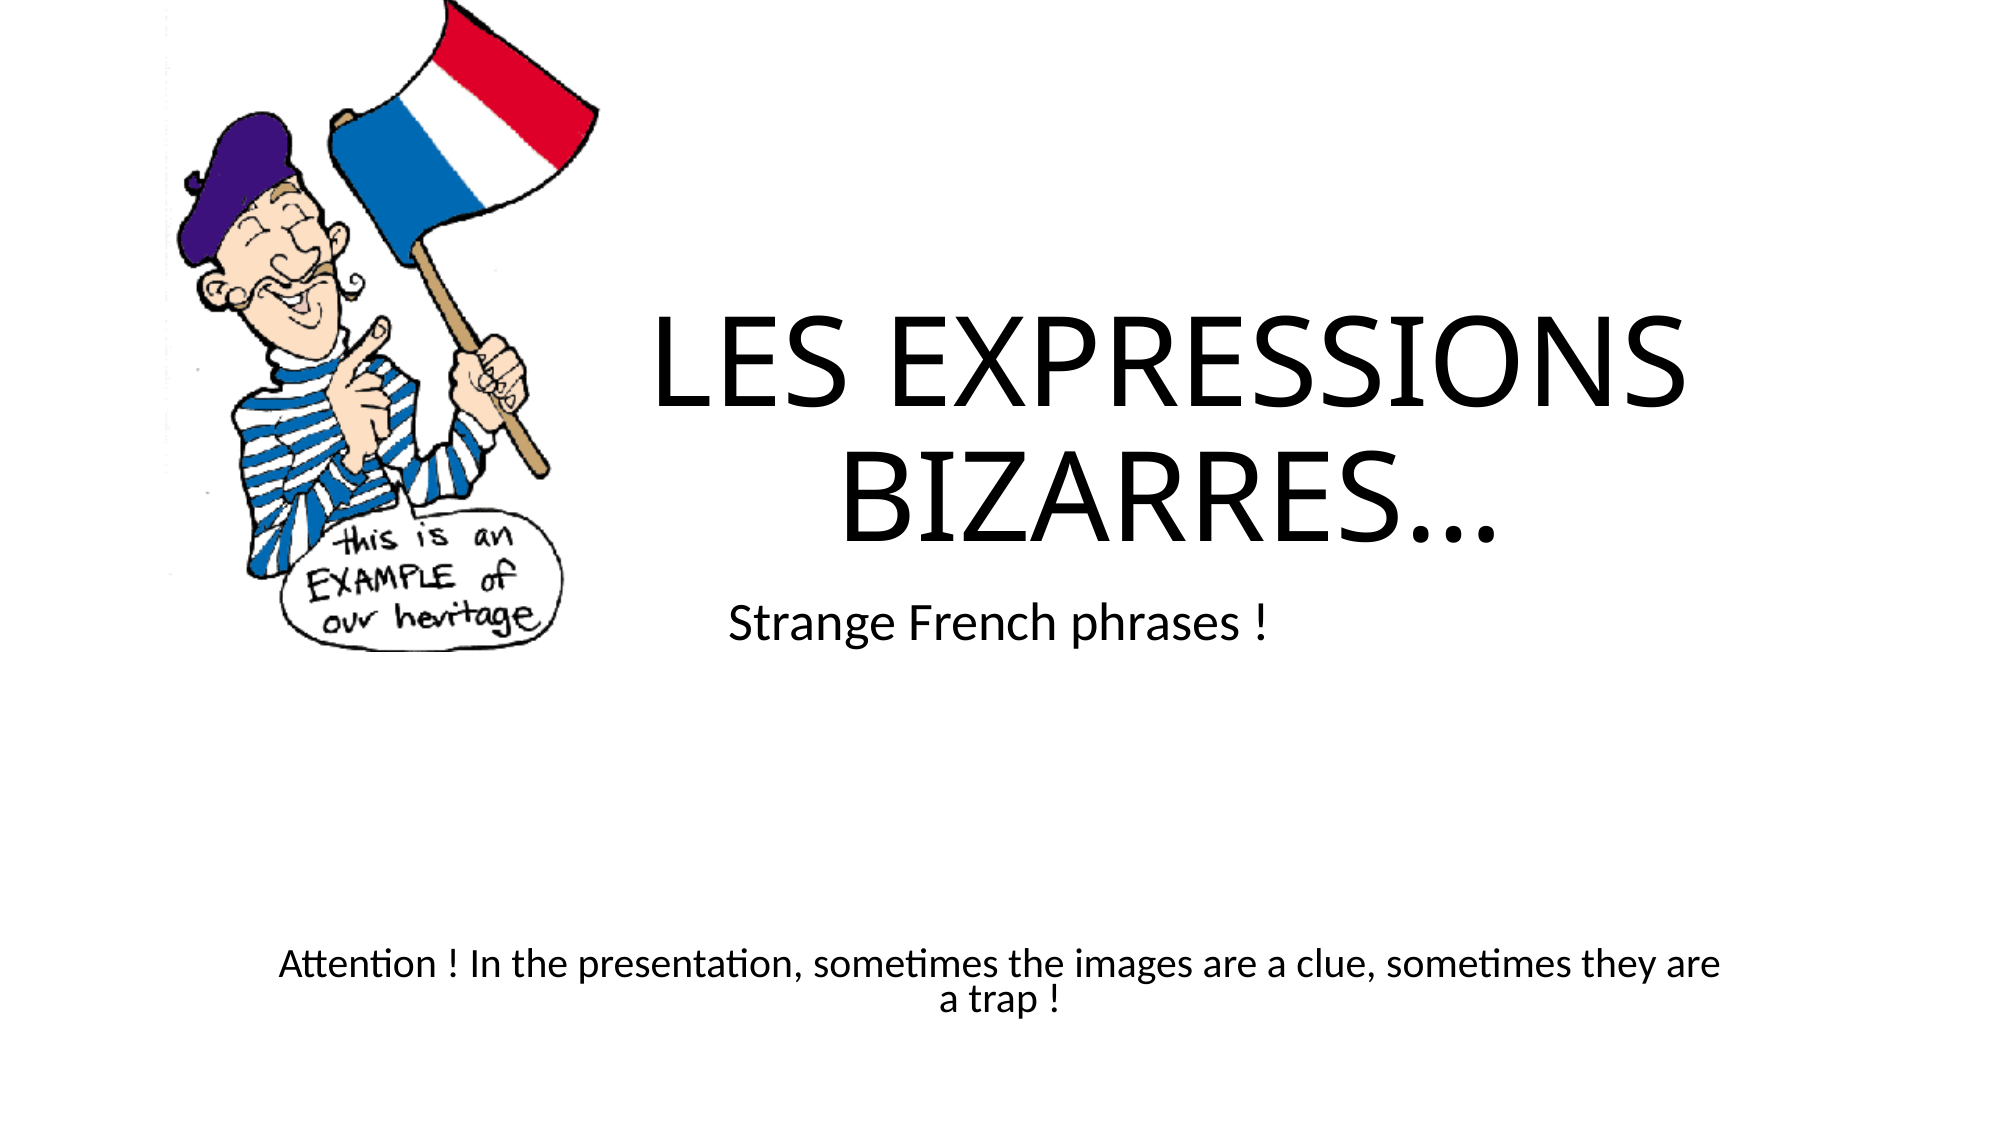

# LES EXPRESSIONS BIZARRES…
Strange French phrases !
Attention ! In the presentation, sometimes the images are a clue, sometimes they are a trap !